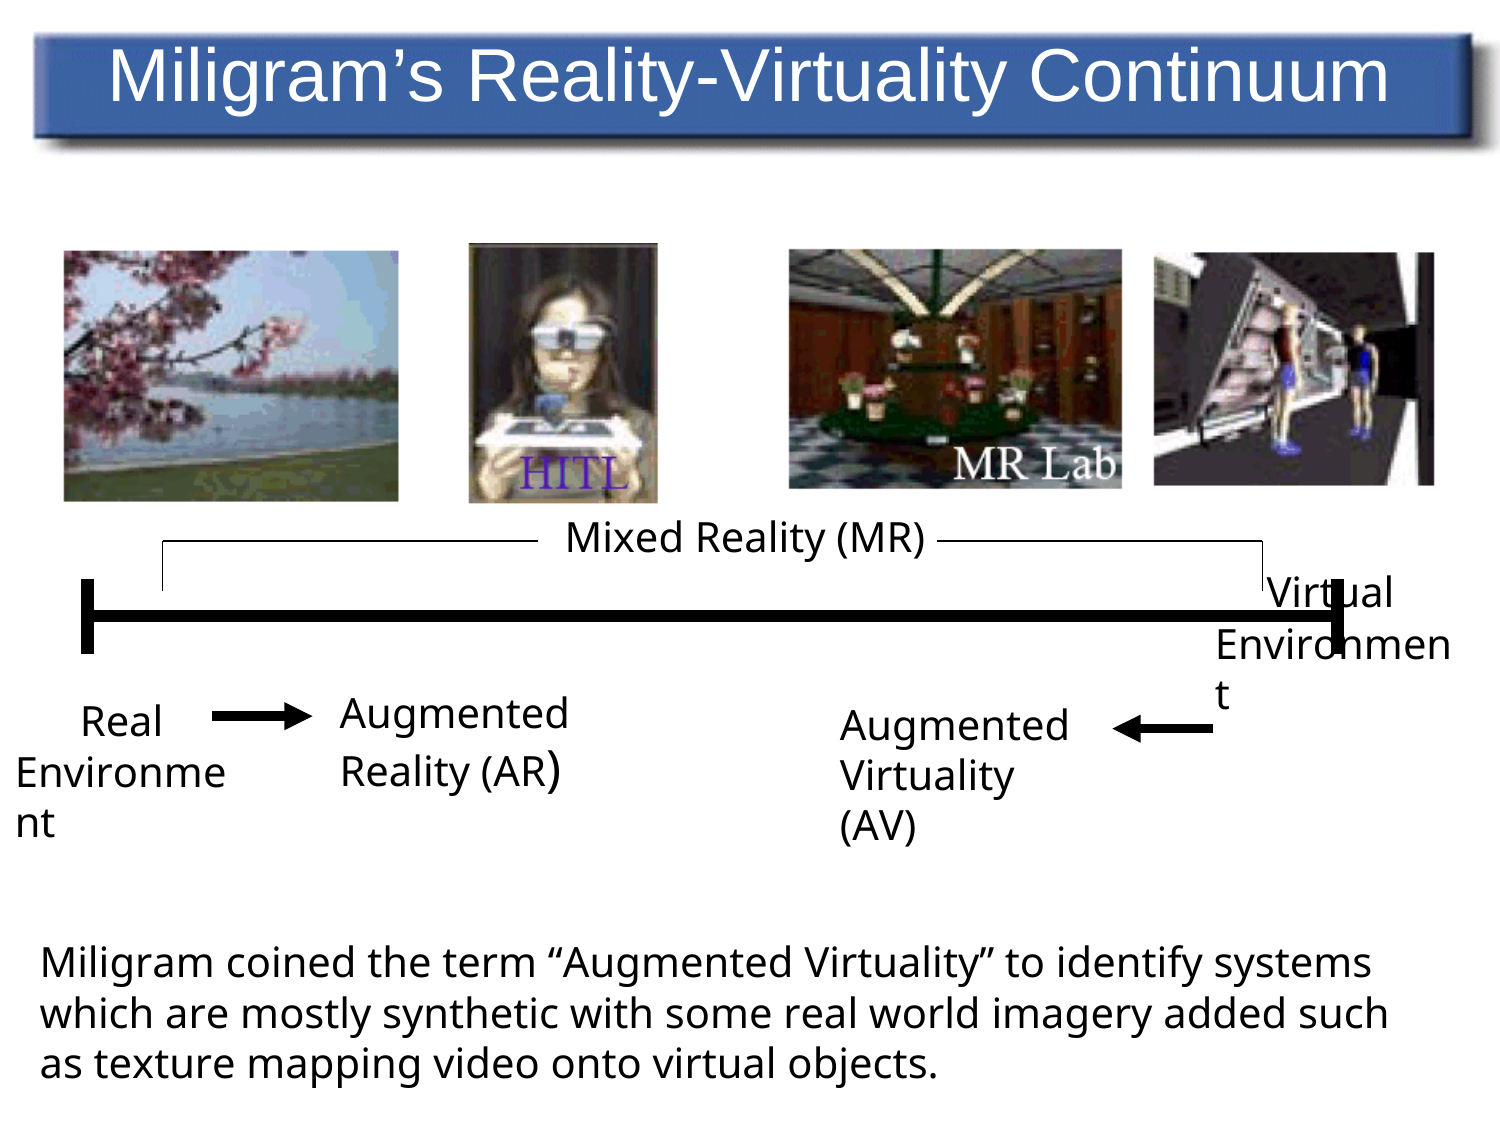

# Miligram’s Reality-Virtuality Continuum
Mixed Reality (MR)
 Virtual Environment
 Real Environment
Augmented Reality (AR)
Augmented Virtuality (AV)
Miligram coined the term “Augmented Virtuality” to identify systems which are mostly synthetic with some real world imagery added such as texture mapping video onto virtual objects.